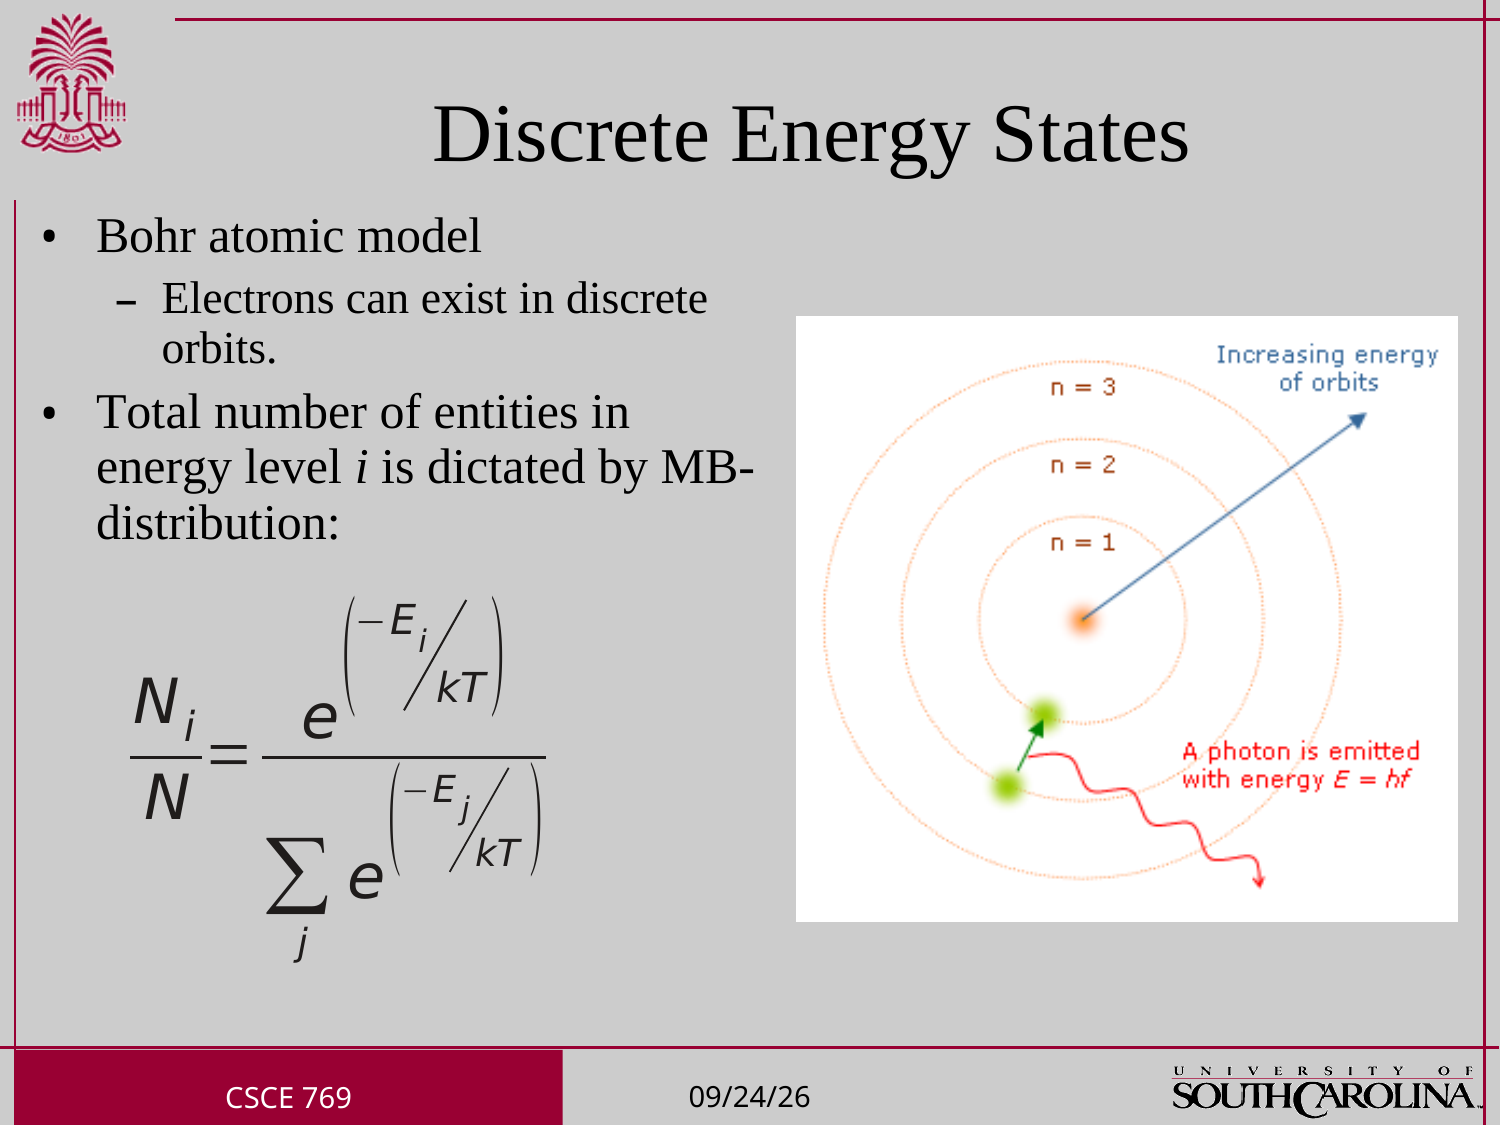

# Discrete Energy States
Bohr atomic model
Electrons can exist in discrete orbits.
Total number of entities in energy level i is dictated by MB-distribution: